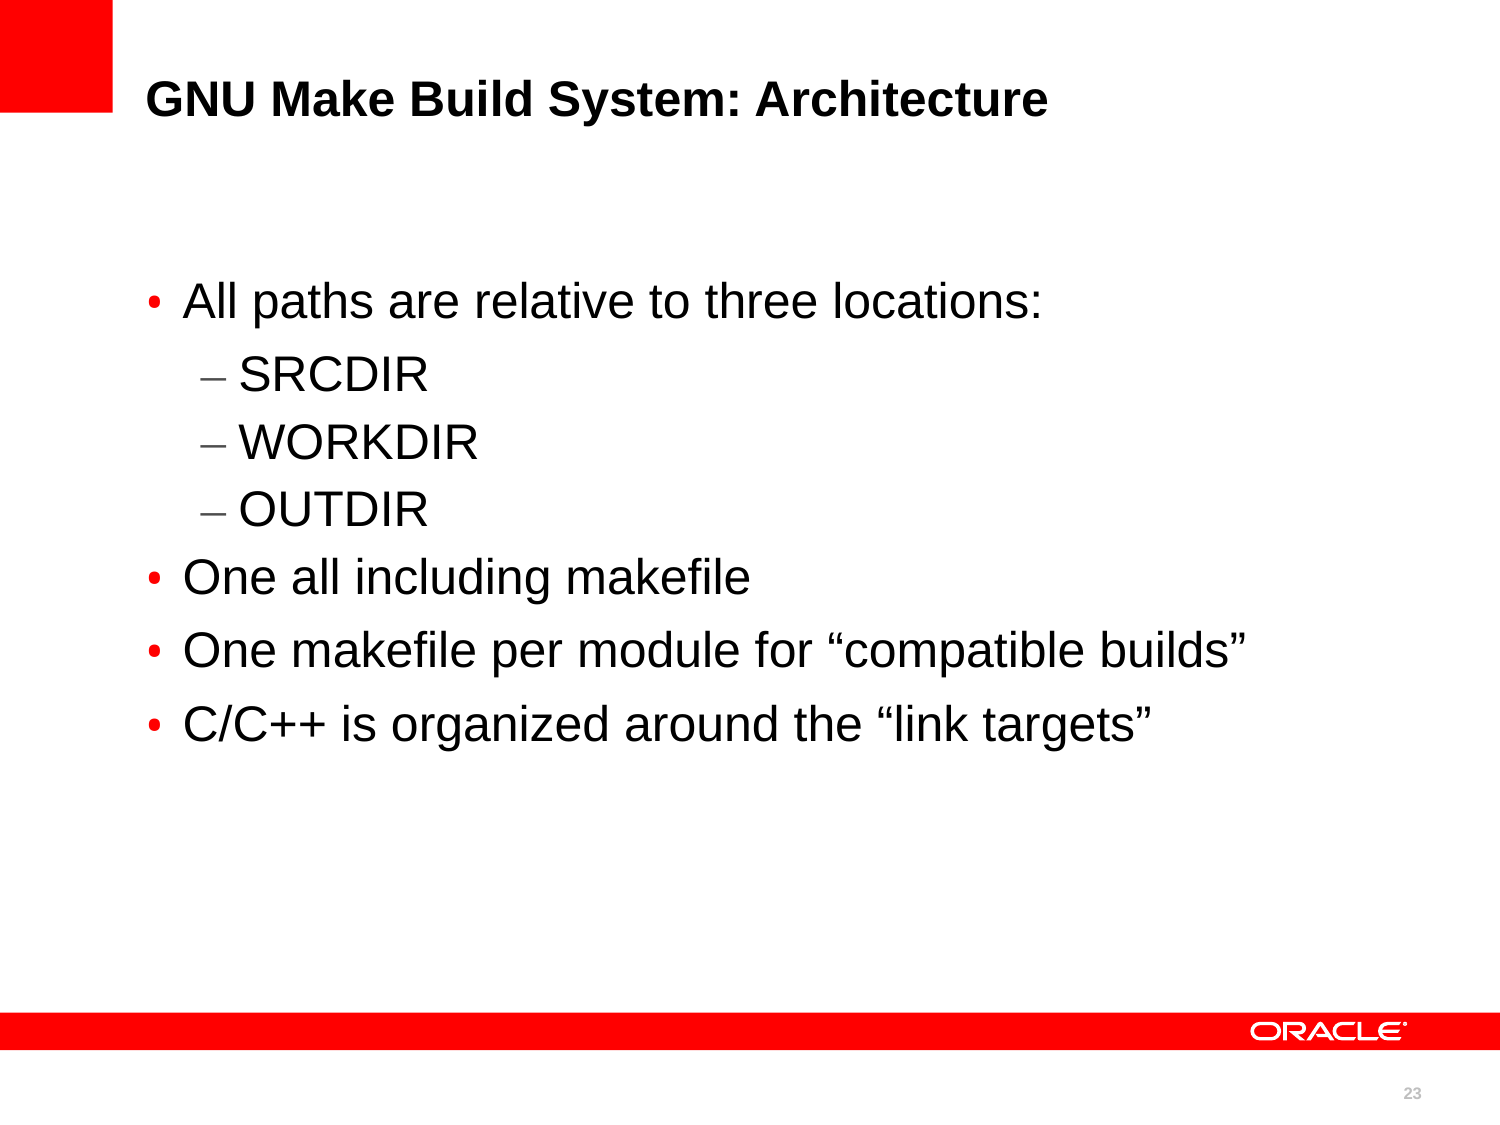

GNU Make Build System: Architecture
# All paths are relative to three locations:
SRCDIR
WORKDIR
OUTDIR
One all including makefile
One makefile per module for “compatible builds”
C/C++ is organized around the “link targets”